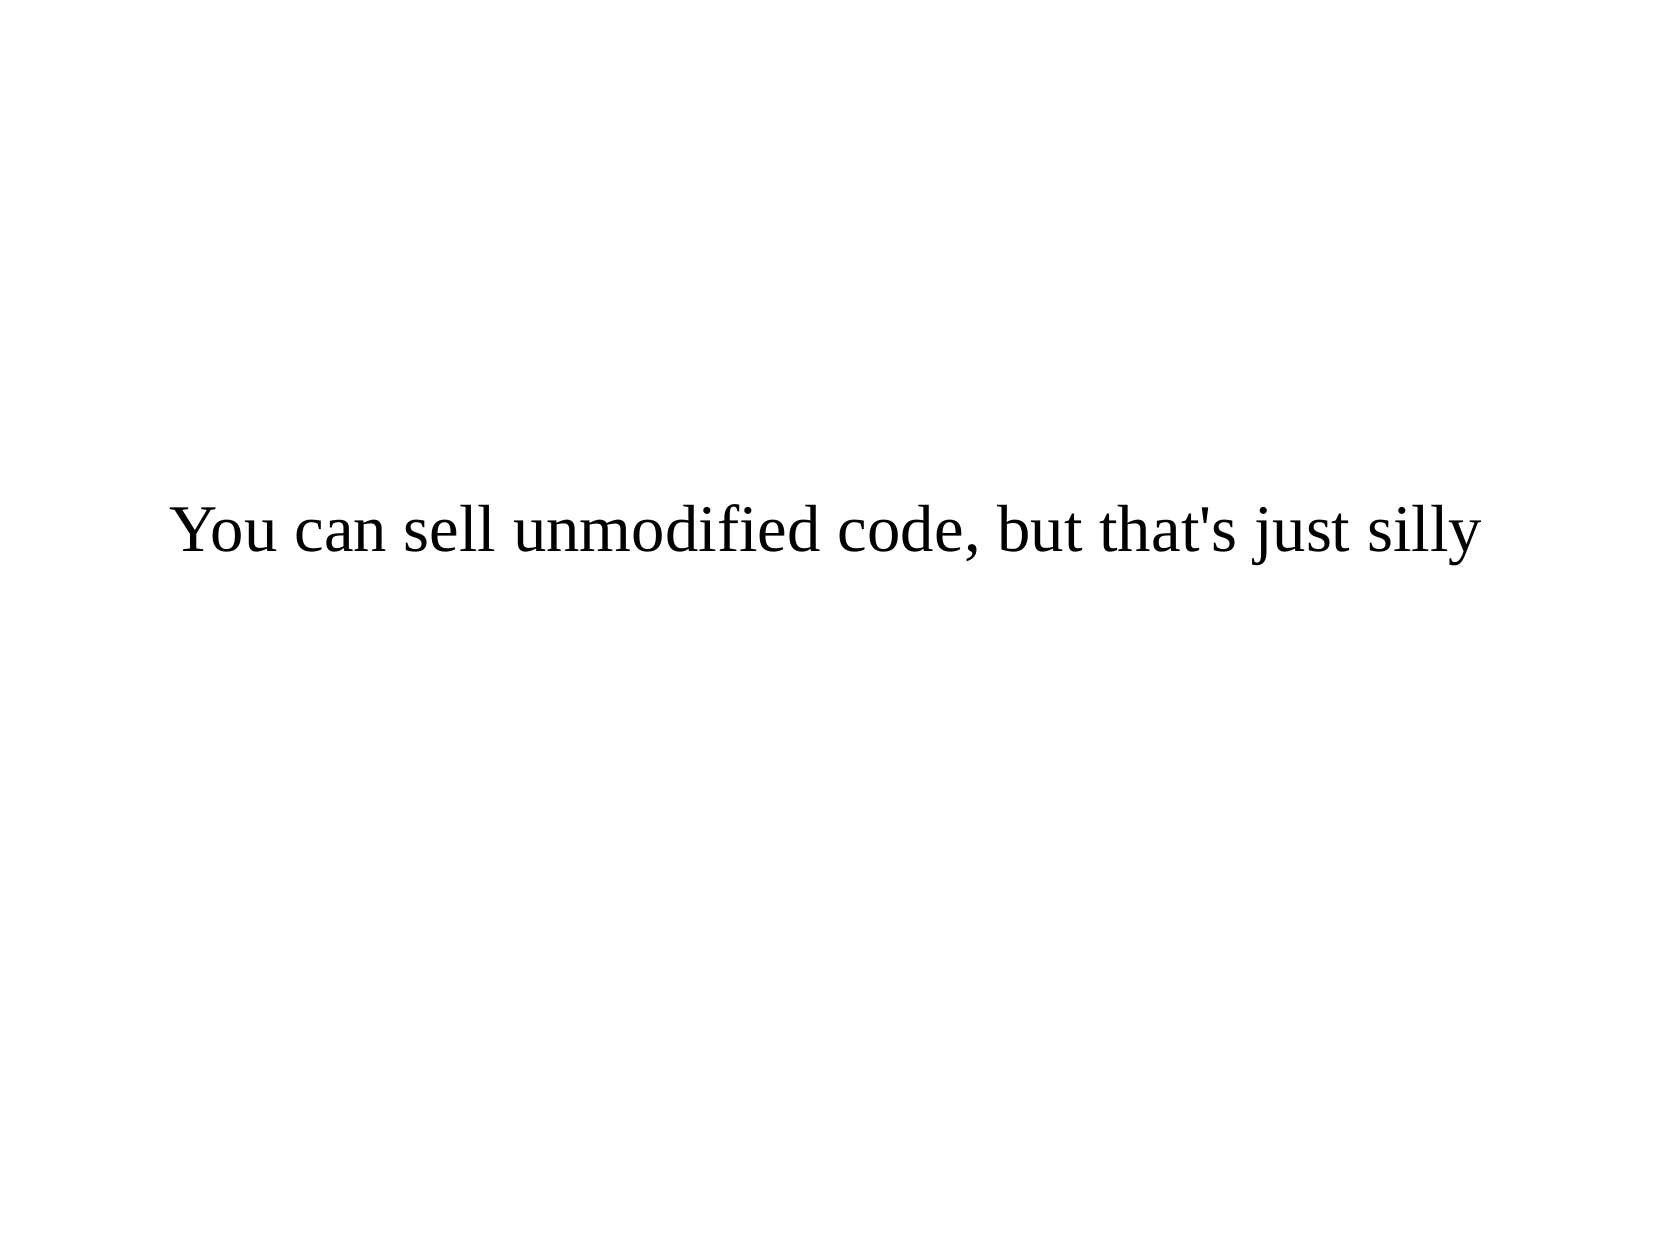

# You can sell unmodified code, but that's just silly